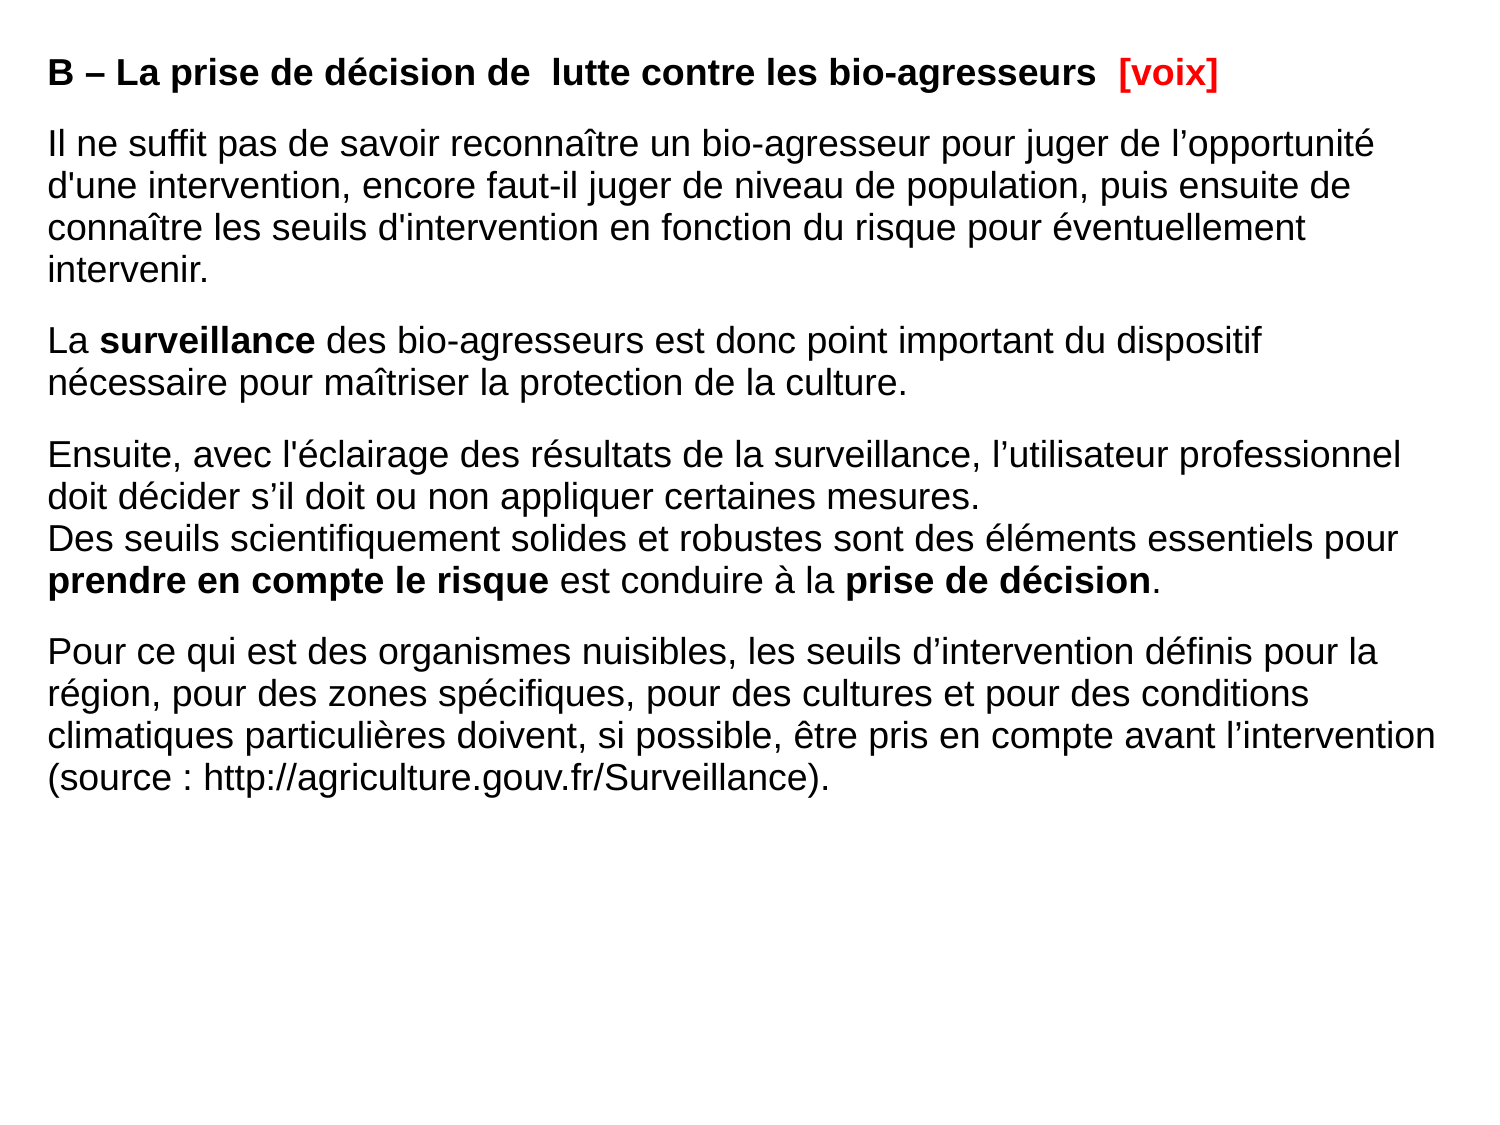

# B – La prise de décision de lutte contre les bio-agresseurs [voix]
Il ne suffit pas de savoir reconnaître un bio-agresseur pour juger de l’opportunité d'une intervention, encore faut-il juger de niveau de population, puis ensuite de connaître les seuils d'intervention en fonction du risque pour éventuellement intervenir.
La surveillance des bio-agresseurs est donc point important du dispositif nécessaire pour maîtriser la protection de la culture.
Ensuite, avec l'éclairage des résultats de la surveillance, l’utilisateur professionnel doit décider s’il doit ou non appliquer certaines mesures.
Des seuils scientifiquement solides et robustes sont des éléments essentiels pour prendre en compte le risque est conduire à la prise de décision.
Pour ce qui est des organismes nuisibles, les seuils d’intervention définis pour la région, pour des zones spécifiques, pour des cultures et pour des conditions climatiques particulières doivent, si possible, être pris en compte avant l’intervention (source : http://agriculture.gouv.fr/Surveillance).